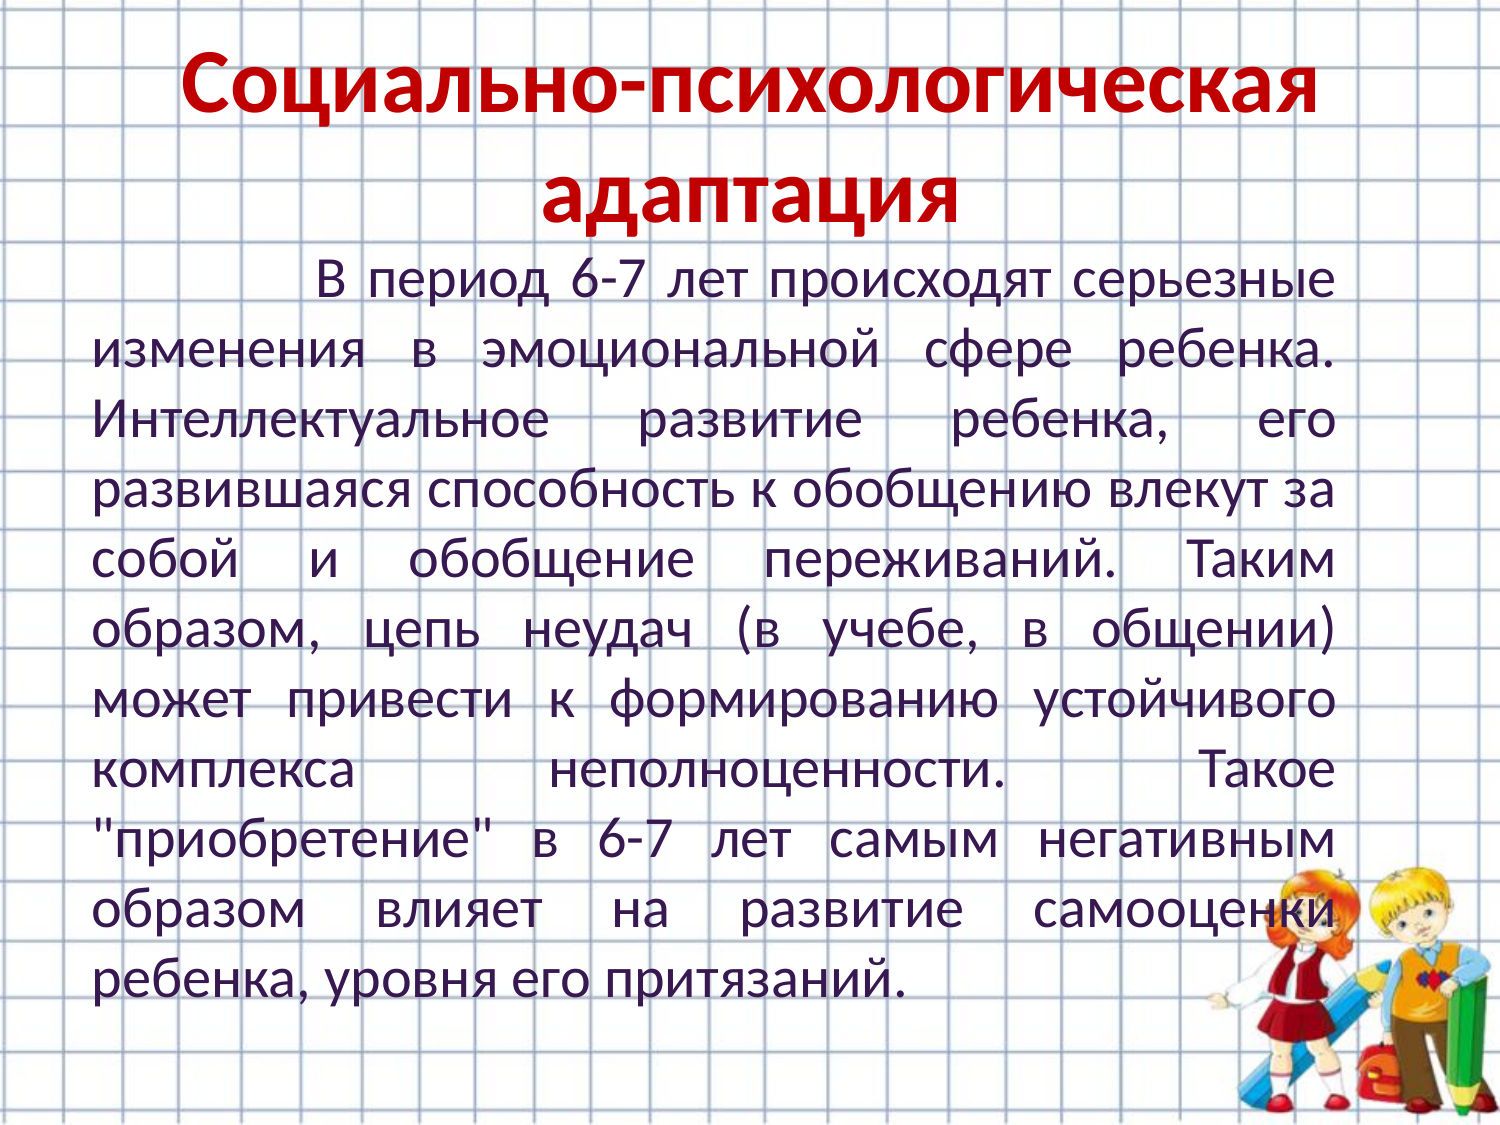

Социально-психологическая адаптация
# В период 6-7 лет происходят серьезные изменения в эмоциональной сфере ребенка. Интеллектуальное развитие ребенка, его развившаяся способность к обобщению влекут за собой и обобщение переживаний. Таким образом, цепь неудач (в учебе, в общении) может привести к формированию устойчивого комплекса неполноценности. Такое "приобретение" в 6-7 лет самым негативным образом влияет на развитие самооценки ребенка, уровня его притязаний.